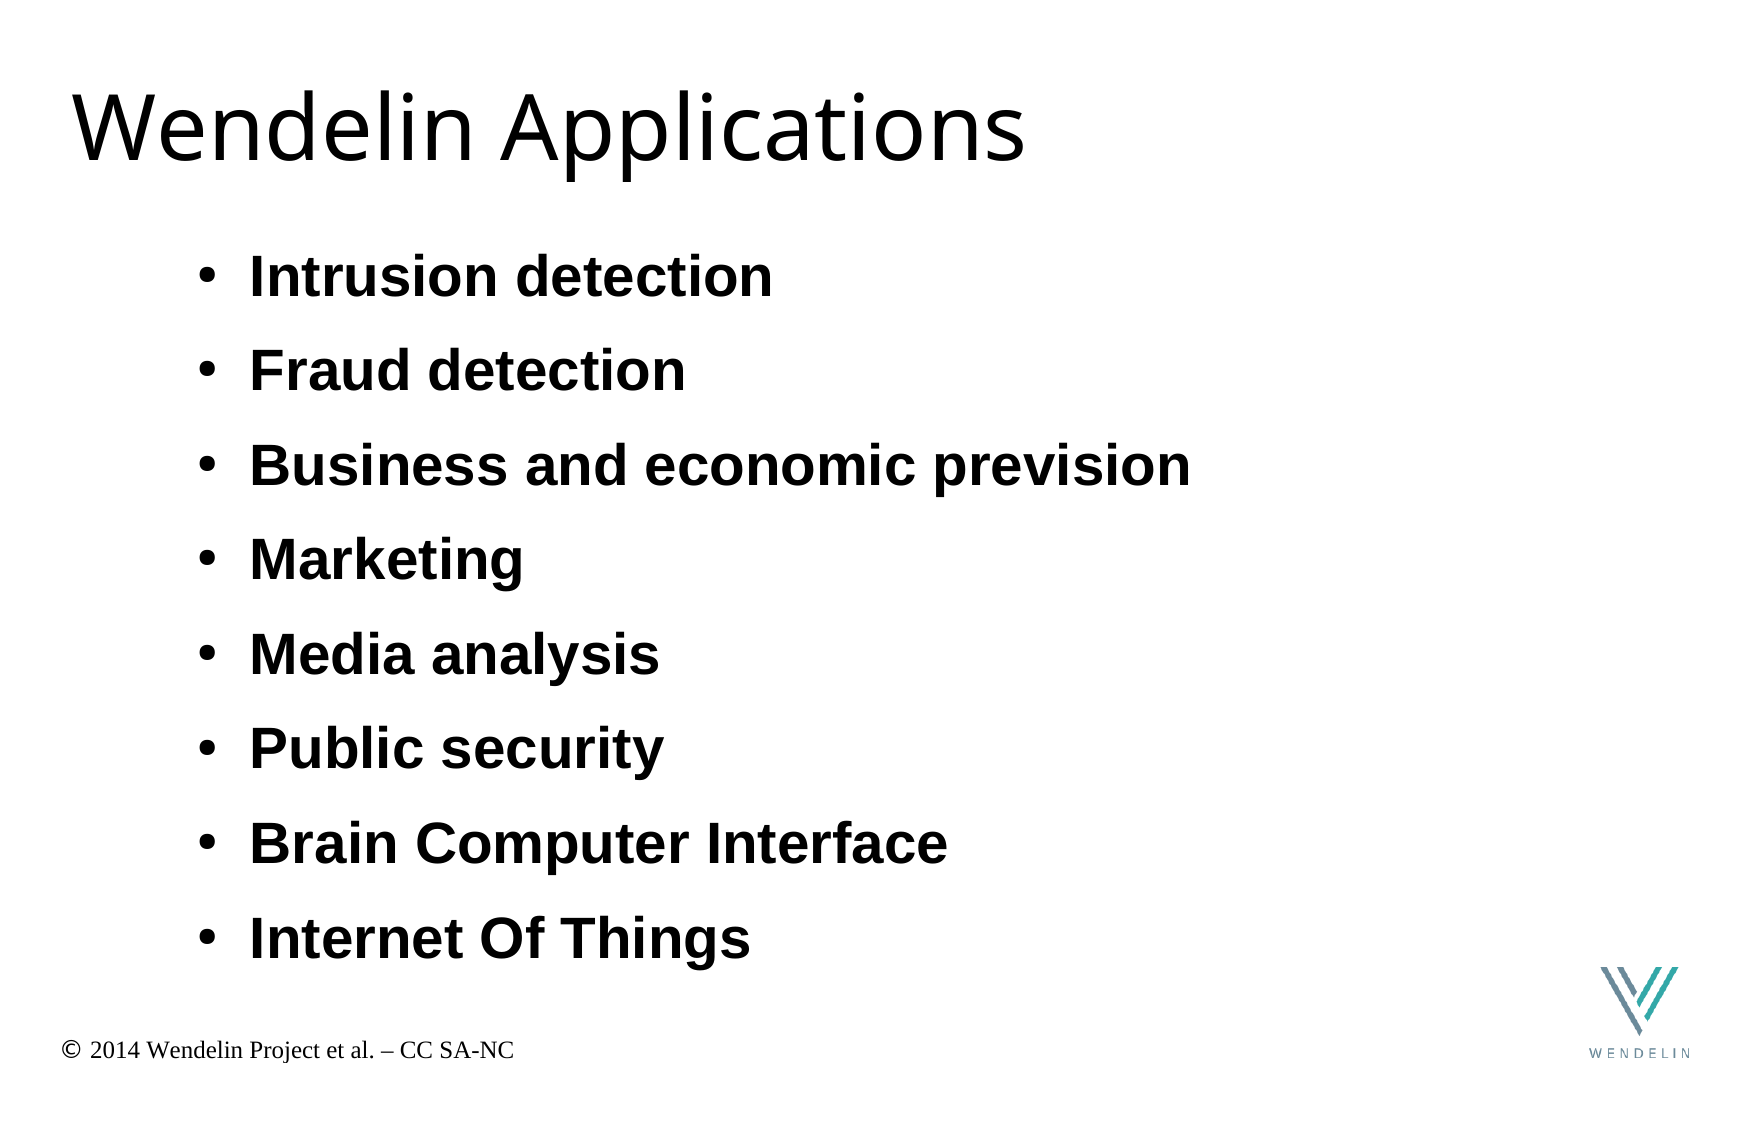

# Wendelin Applications
Intrusion detection
Fraud detection
Business and economic prevision
Marketing
Media analysis
Public security
Brain Computer Interface
Internet Of Things